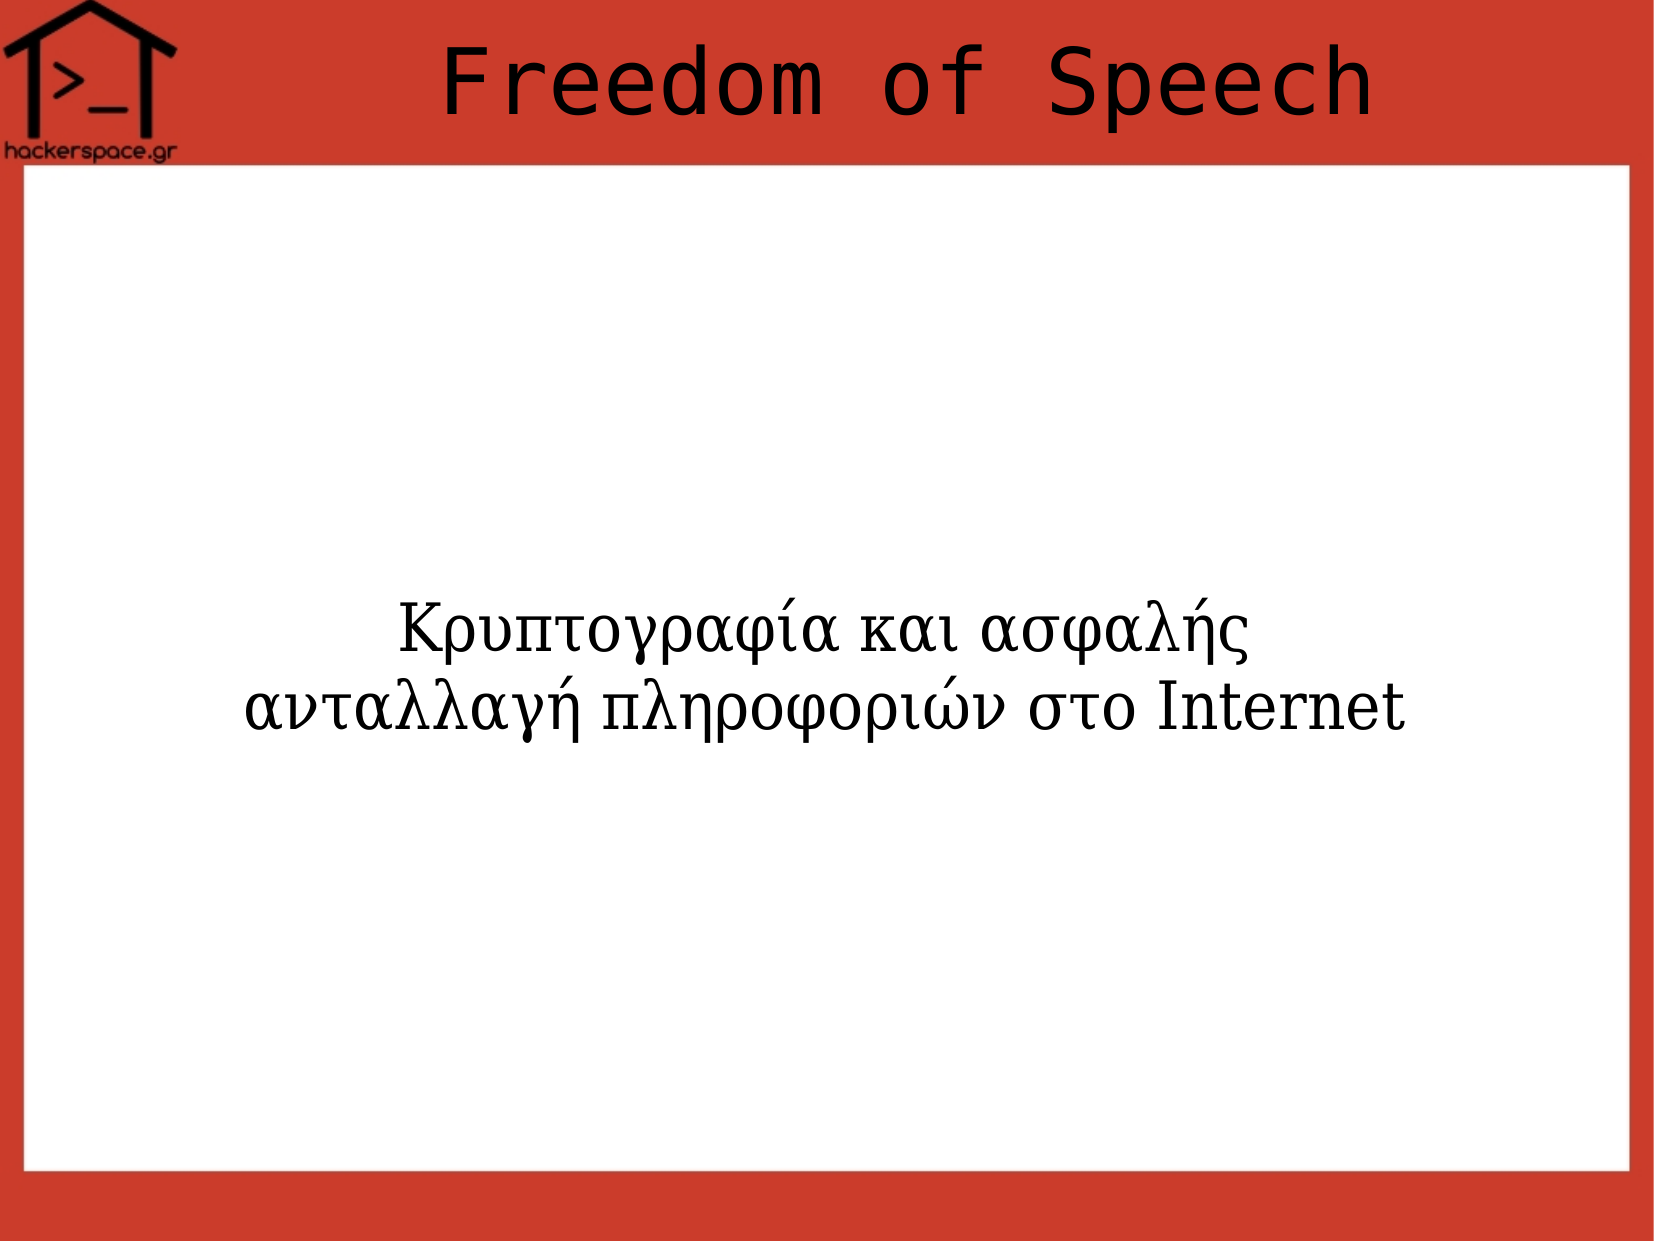

# Freedom of Speech
Κρυπτογραφία και ασφαλής
ανταλλαγή πληροφοριών στο Internet